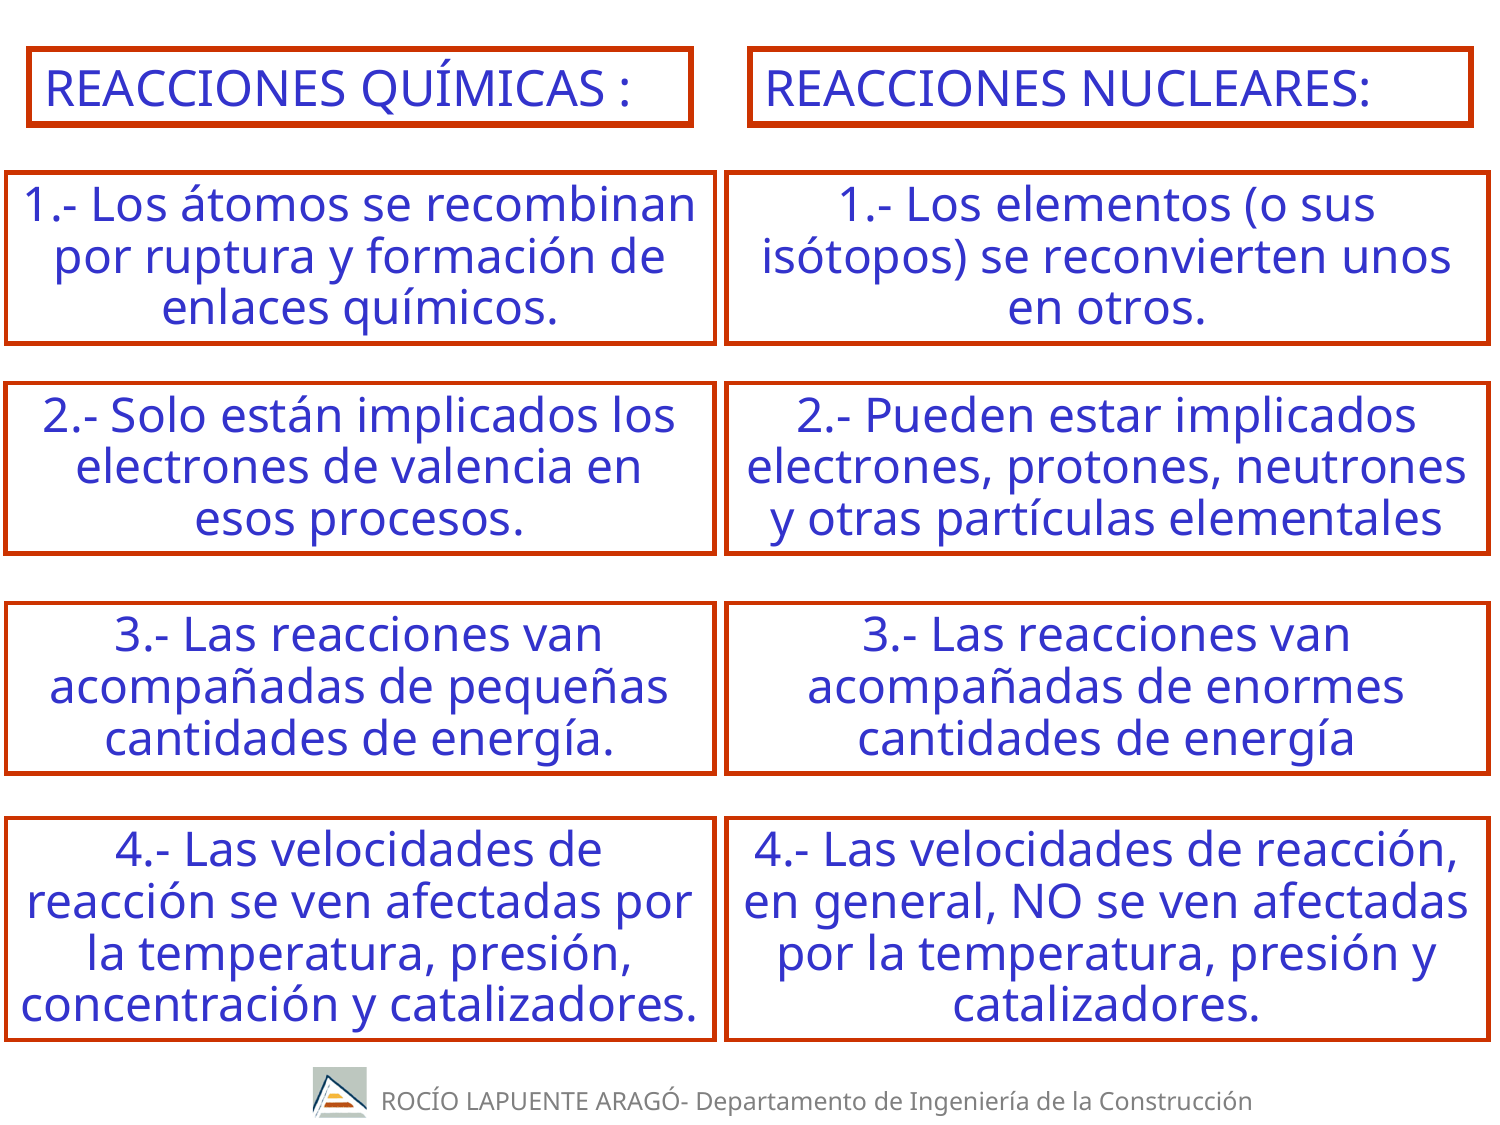

REACCIONES QUÍMICAS :
REACCIONES NUCLEARES:
1.- Los átomos se recombinan por ruptura y formación de enlaces químicos.
1.- Los elementos (o sus isótopos) se reconvierten unos en otros.
2.- Solo están implicados los electrones de valencia en esos procesos.
2.- Pueden estar implicados electrones, protones, neutrones y otras partículas elementales
3.- Las reacciones van acompañadas de pequeñas cantidades de energía.
3.- Las reacciones van acompañadas de enormes cantidades de energía
4.- Las velocidades de reacción se ven afectadas por la temperatura, presión, concentración y catalizadores.
4.- Las velocidades de reacción, en general, NO se ven afectadas por la temperatura, presión y catalizadores.